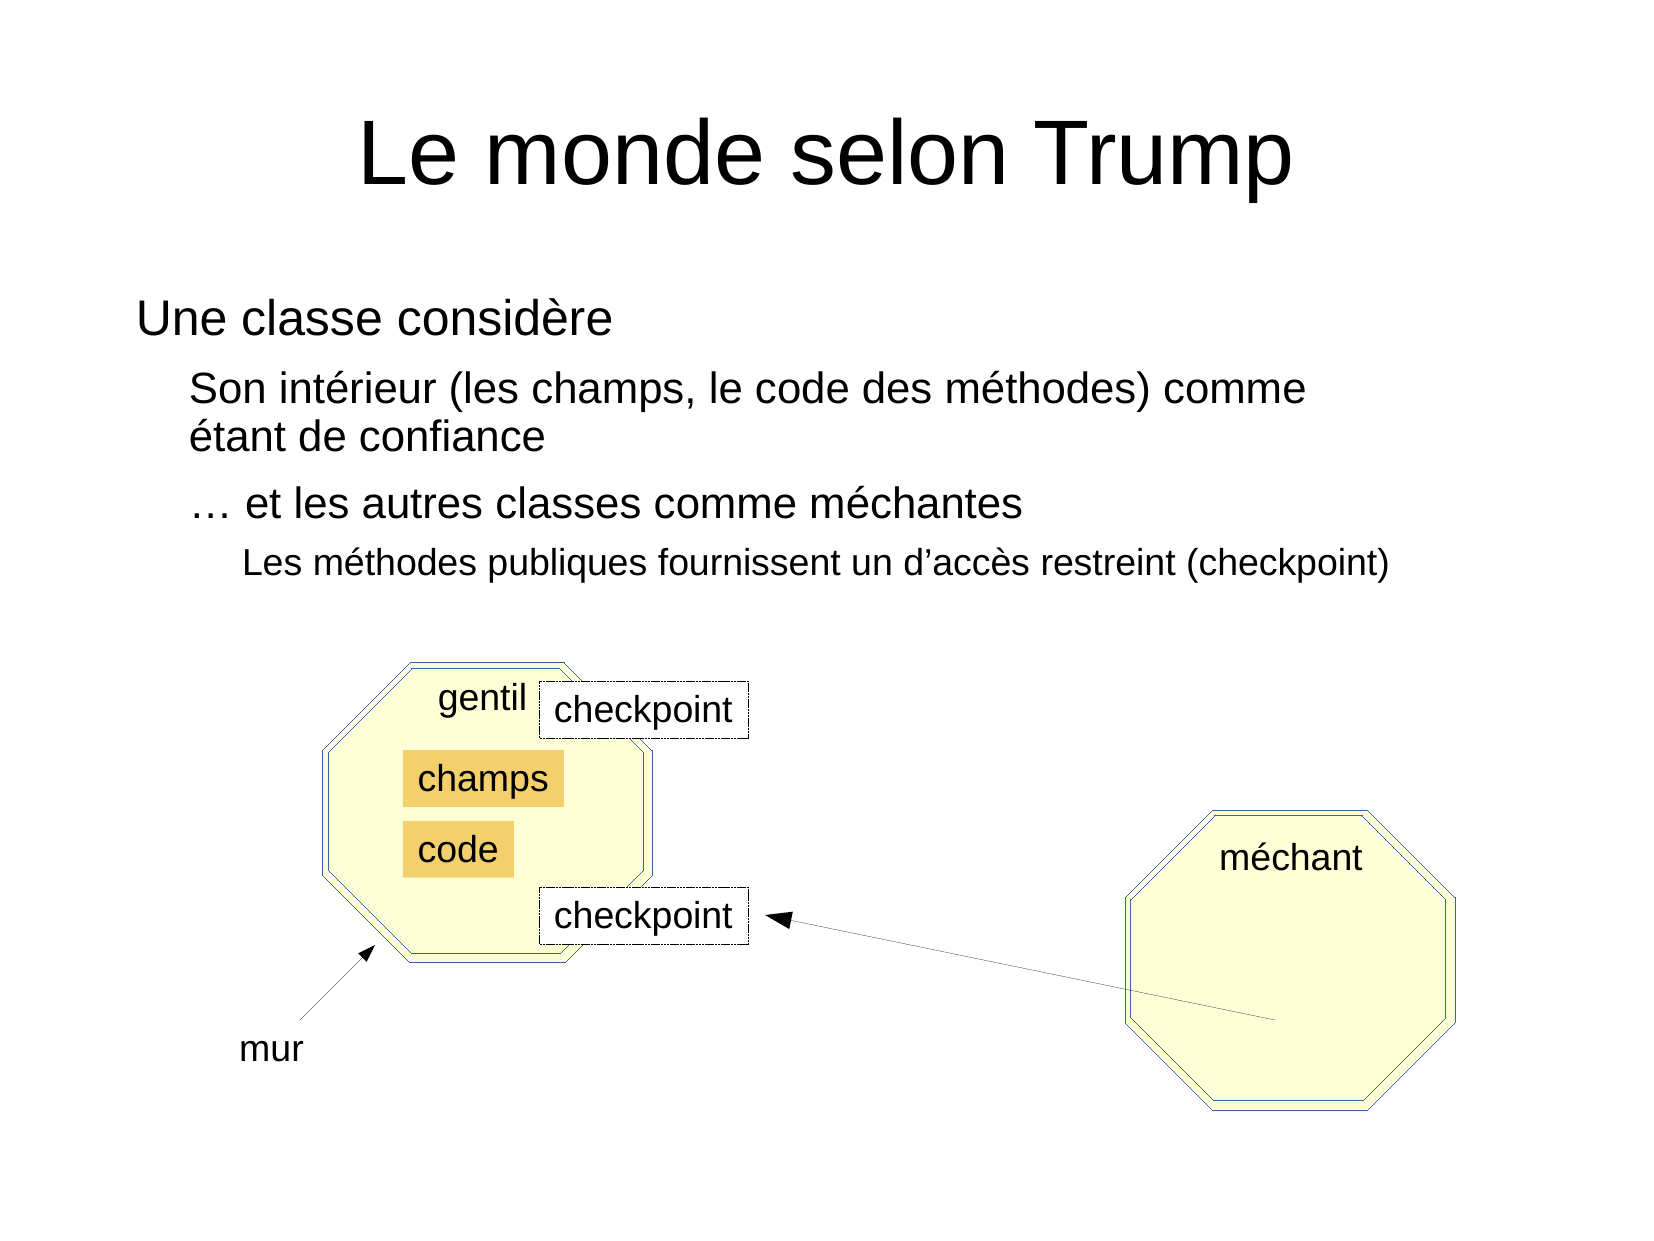

# Le monde selon Trump
Une classe considère
Son intérieur (les champs, le code des méthodes) comme
étant de confiance
… et les autres classes comme méchantes
Les méthodes publiques fournissent un d’accès restreint (checkpoint)
gentil
checkpoint
champs
code
méchant
checkpoint
mur